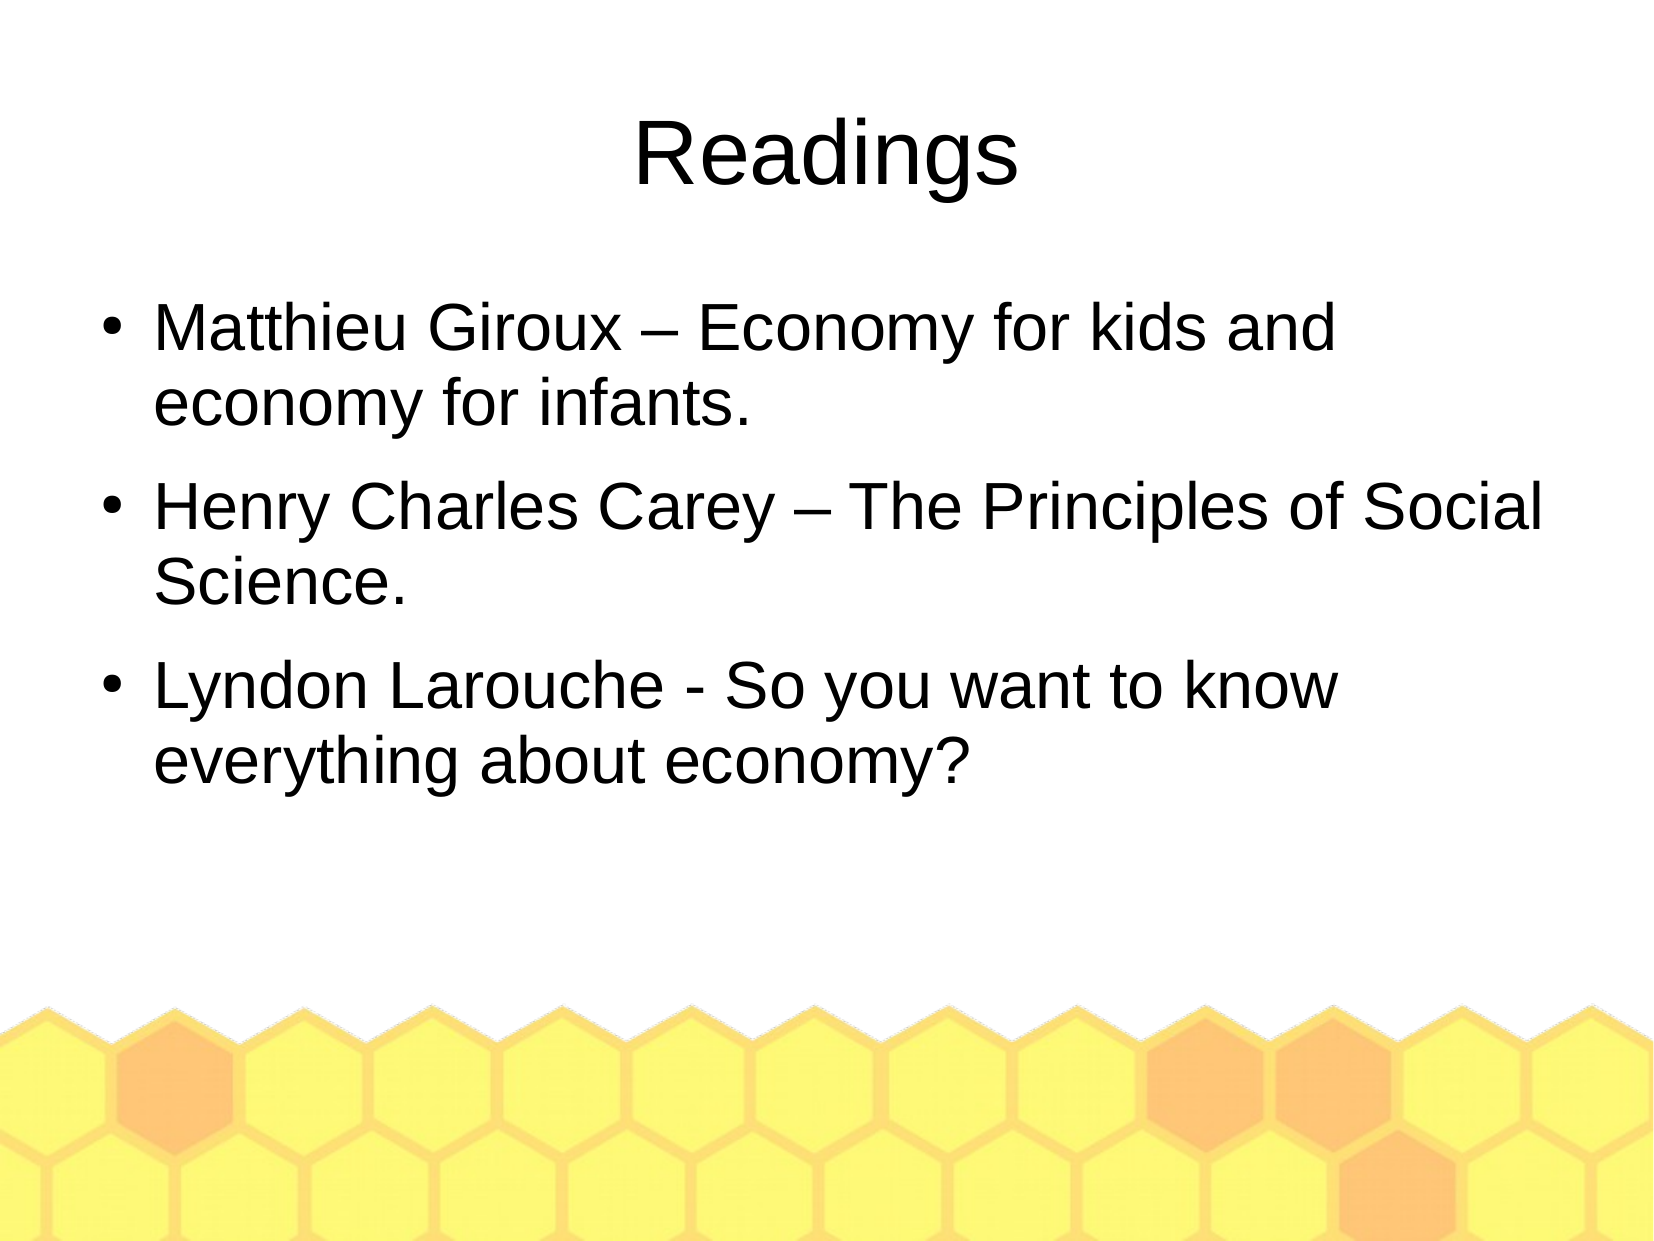

# Readings
Matthieu Giroux – Economy for kids and economy for infants.
Henry Charles Carey – The Principles of Social Science.
Lyndon Larouche - So you want to know everything about economy?